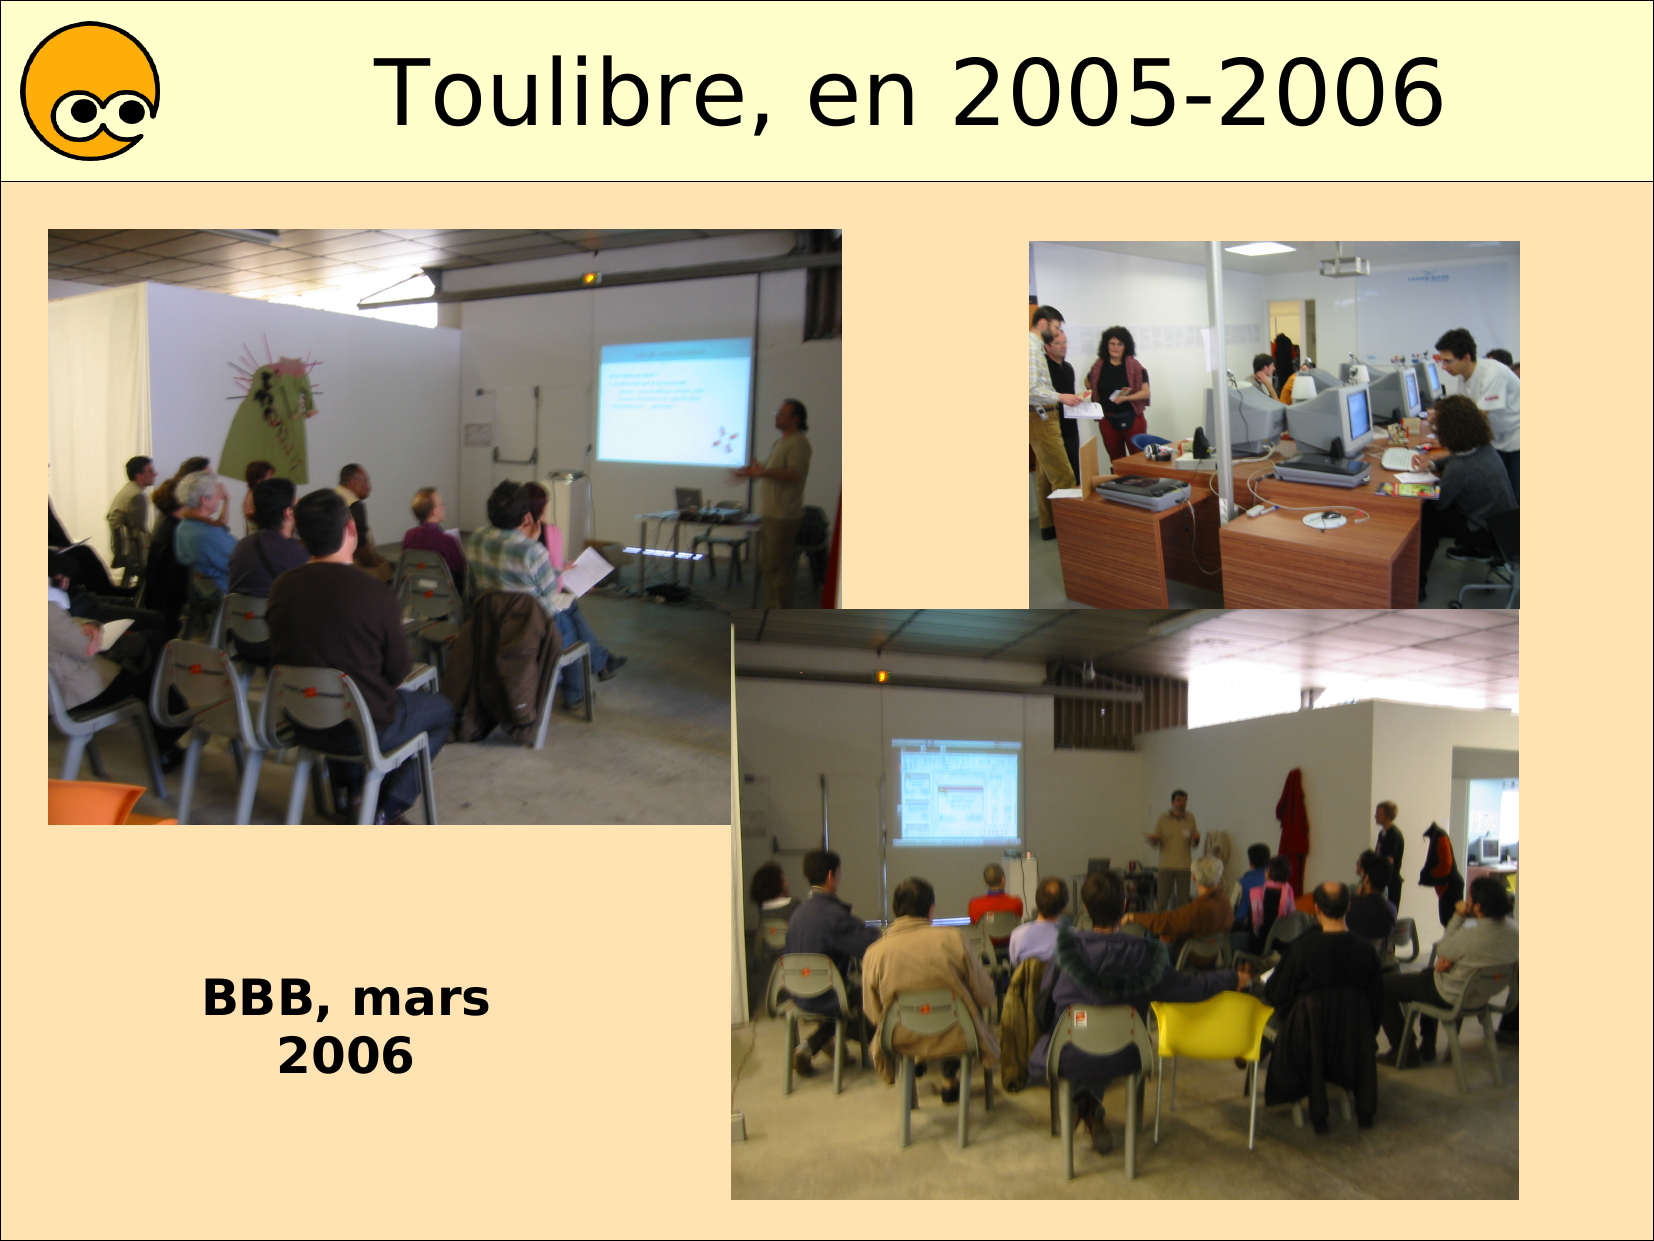

# Toulibre, en 2005-2006
BBB, mars 2006